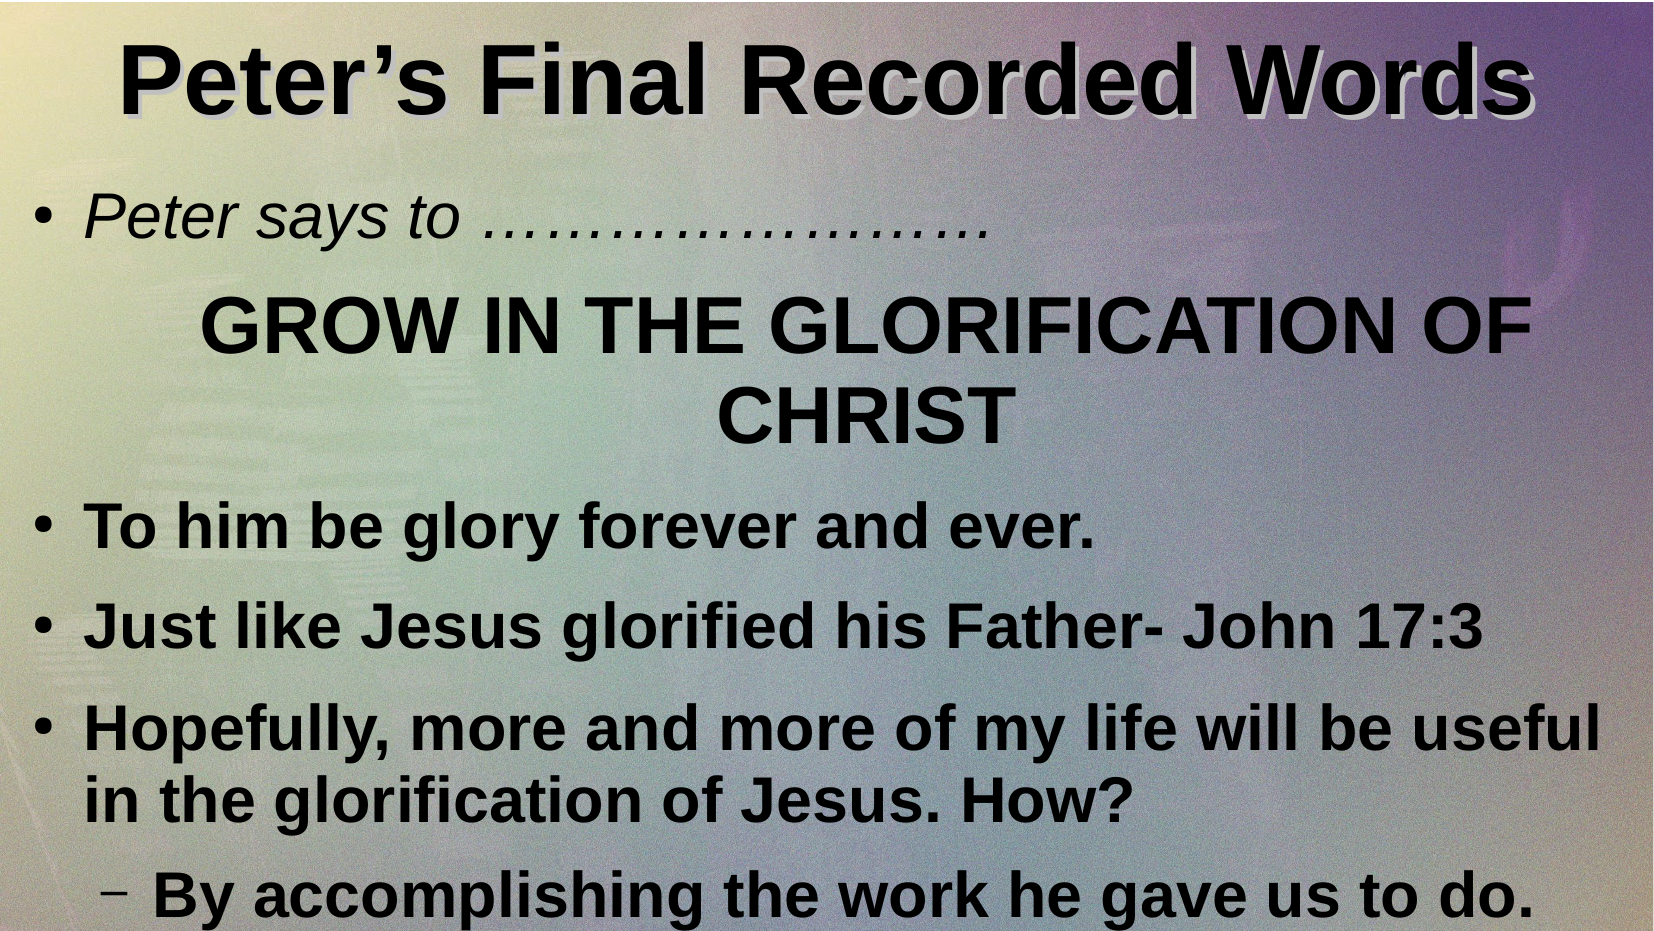

# Peter’s Final Recorded Words
Peter says to ……………………
GROW IN THE GLORIFICATION OF CHRIST
To him be glory forever and ever.
Just like Jesus glorified his Father- John 17:3
Hopefully, more and more of my life will be useful in the glorification of Jesus. How?
By accomplishing the work he gave us to do.